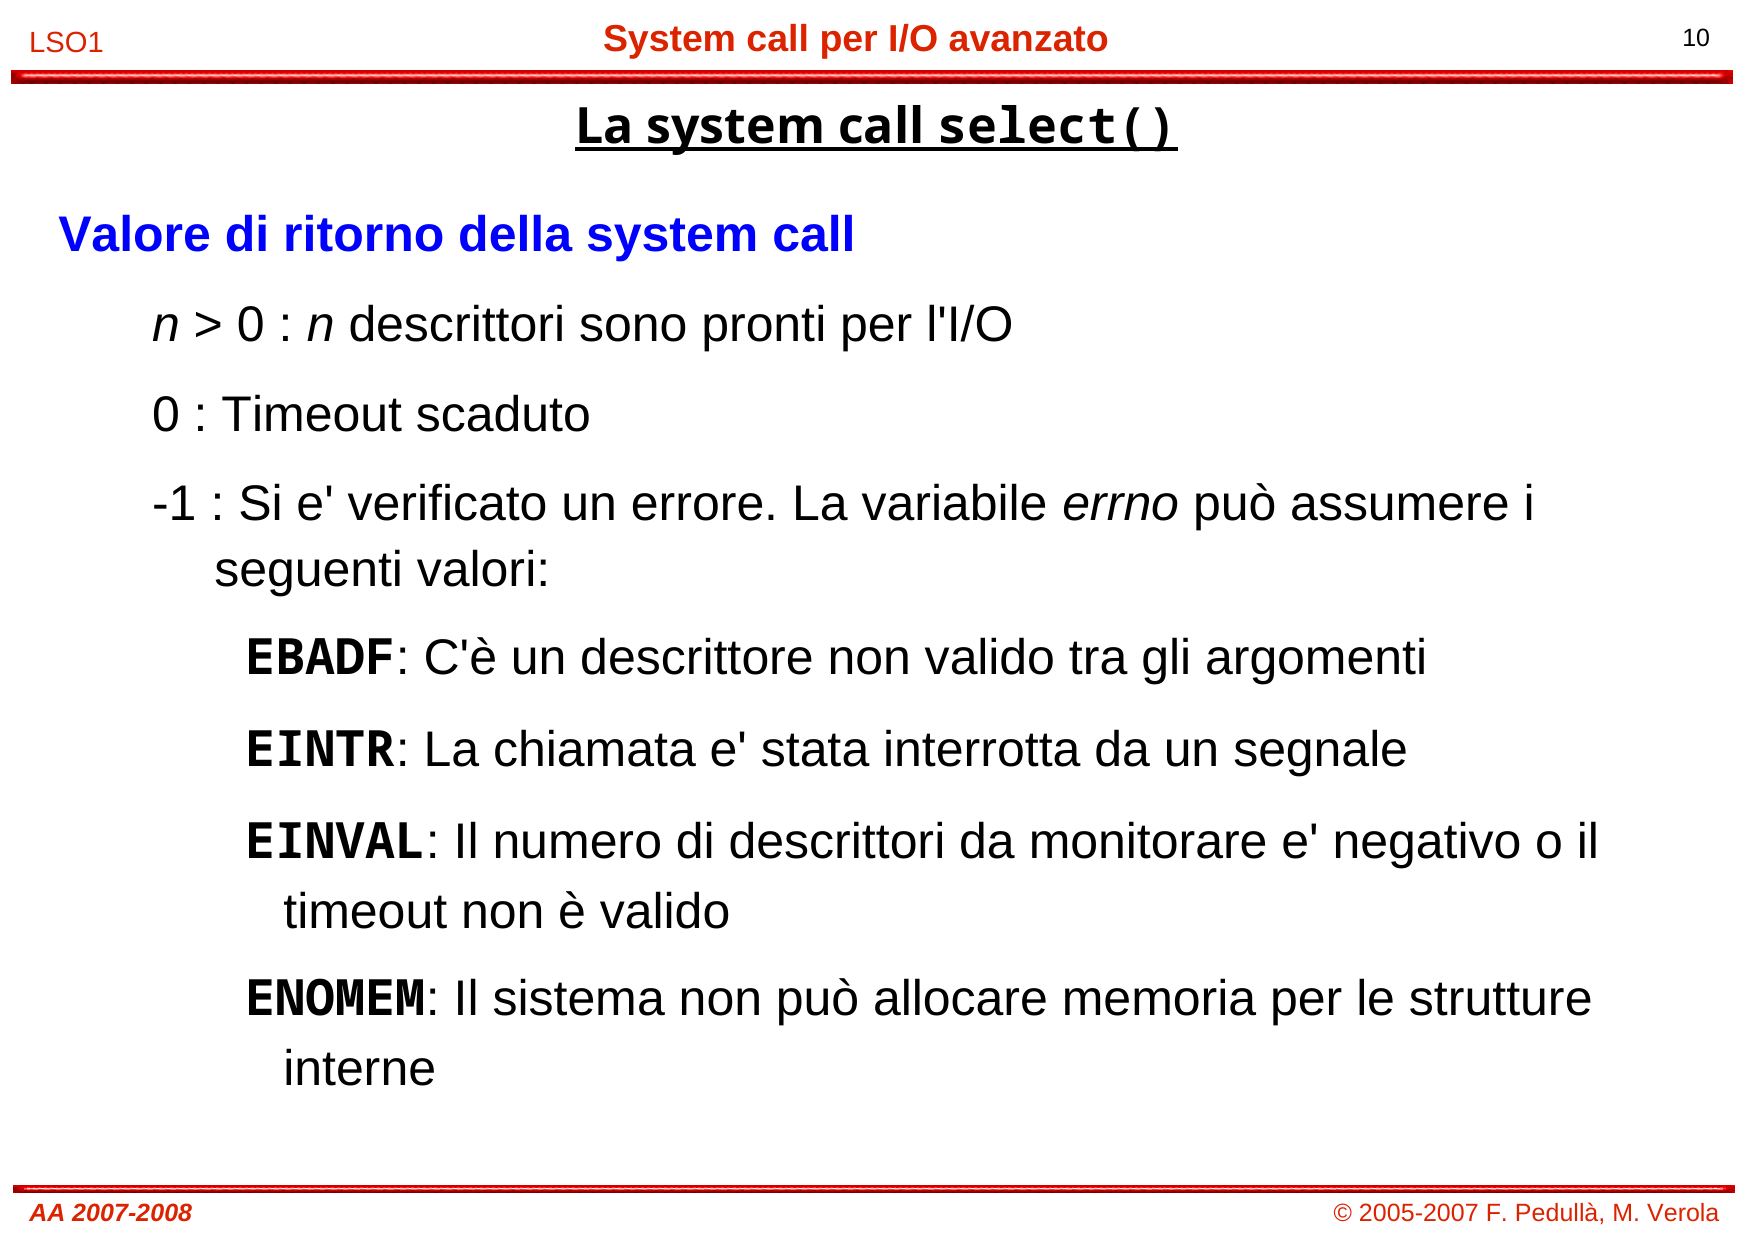

# La system call select()
Valore di ritorno della system call
n > 0 : n descrittori sono pronti per l'I/O
0 : Timeout scaduto
-1 : Si e' verificato un errore. La variabile errno può assumere i seguenti valori:
EBADF: C'è un descrittore non valido tra gli argomenti
EINTR: La chiamata e' stata interrotta da un segnale
EINVAL: Il numero di descrittori da monitorare e' negativo o il timeout non è valido
ENOMEM: Il sistema non può allocare memoria per le strutture interne